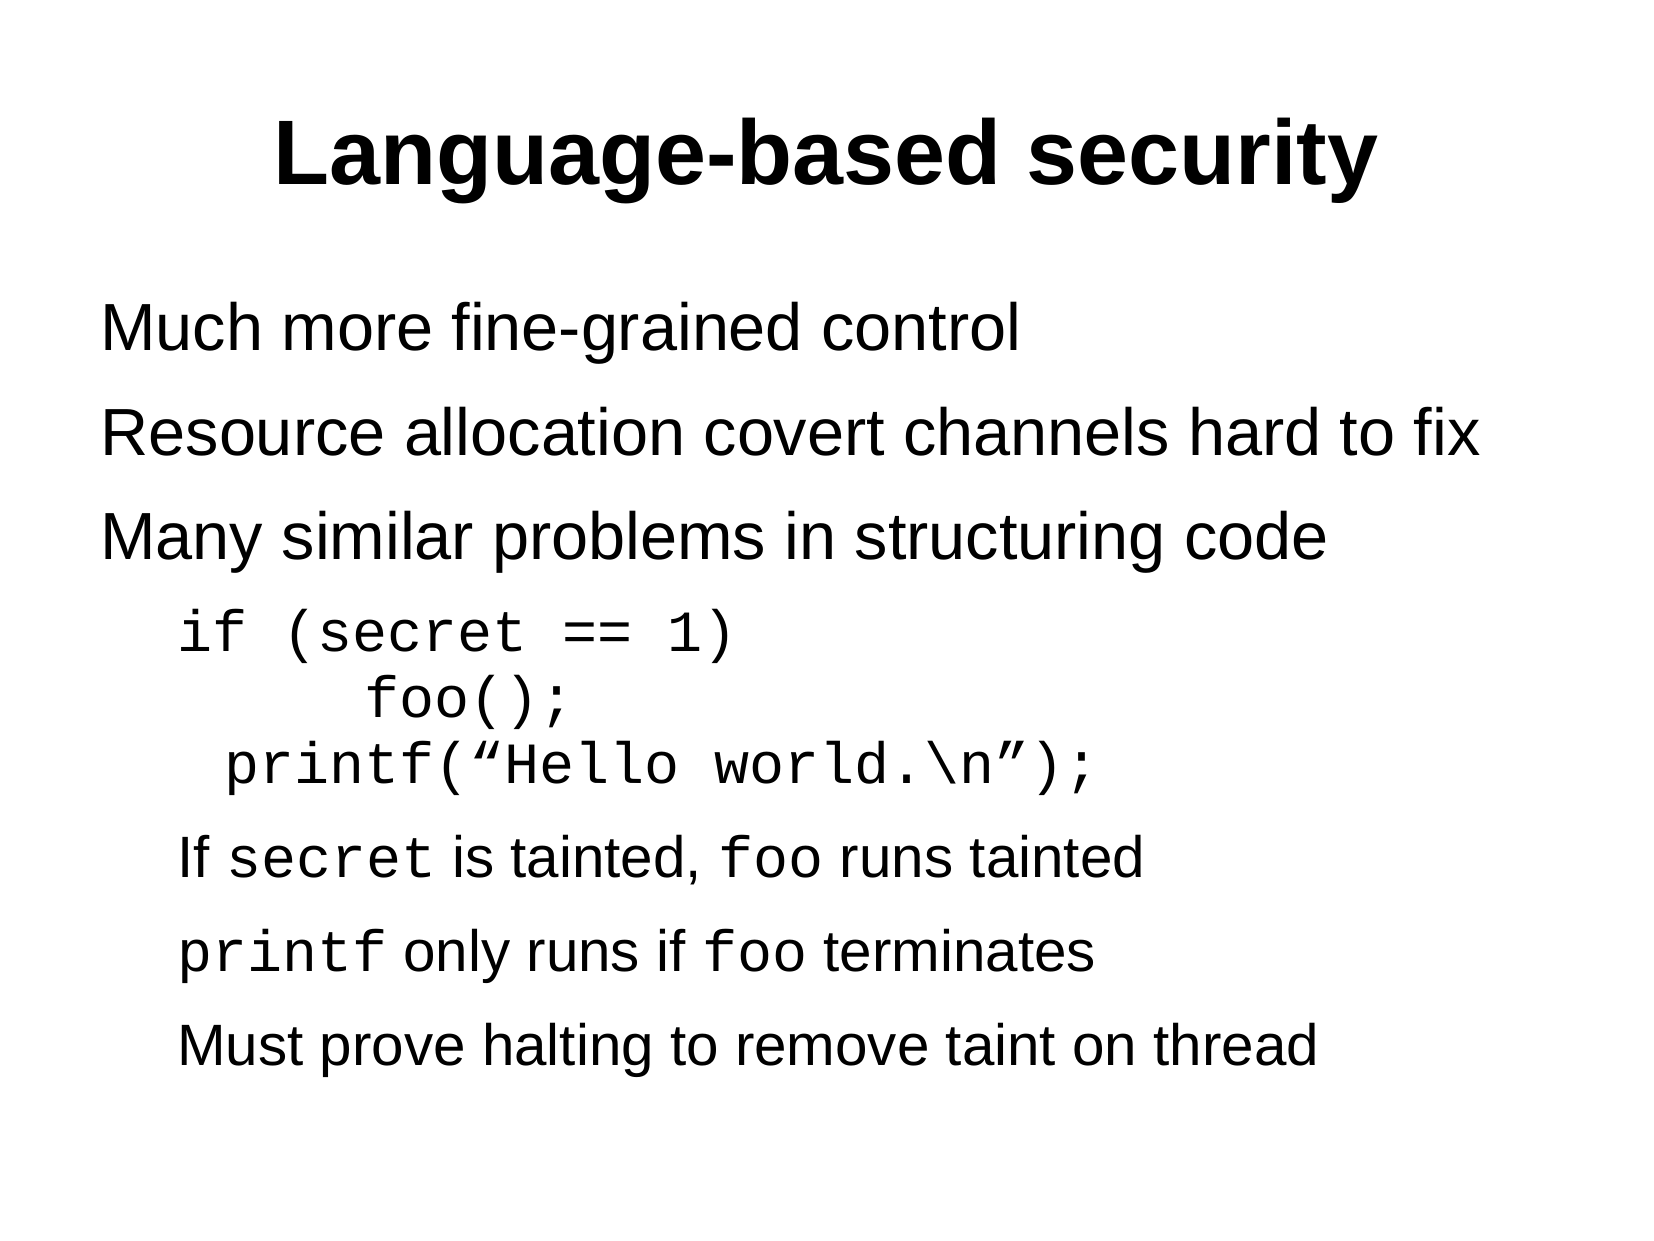

# Language-based security
Much more fine-grained control
Resource allocation covert channels hard to fix
Many similar problems in structuring code
if (secret == 1)
 foo();
printf(“Hello world.\n”);
If secret is tainted, foo runs tainted
printf only runs if foo terminates
Must prove halting to remove taint on thread